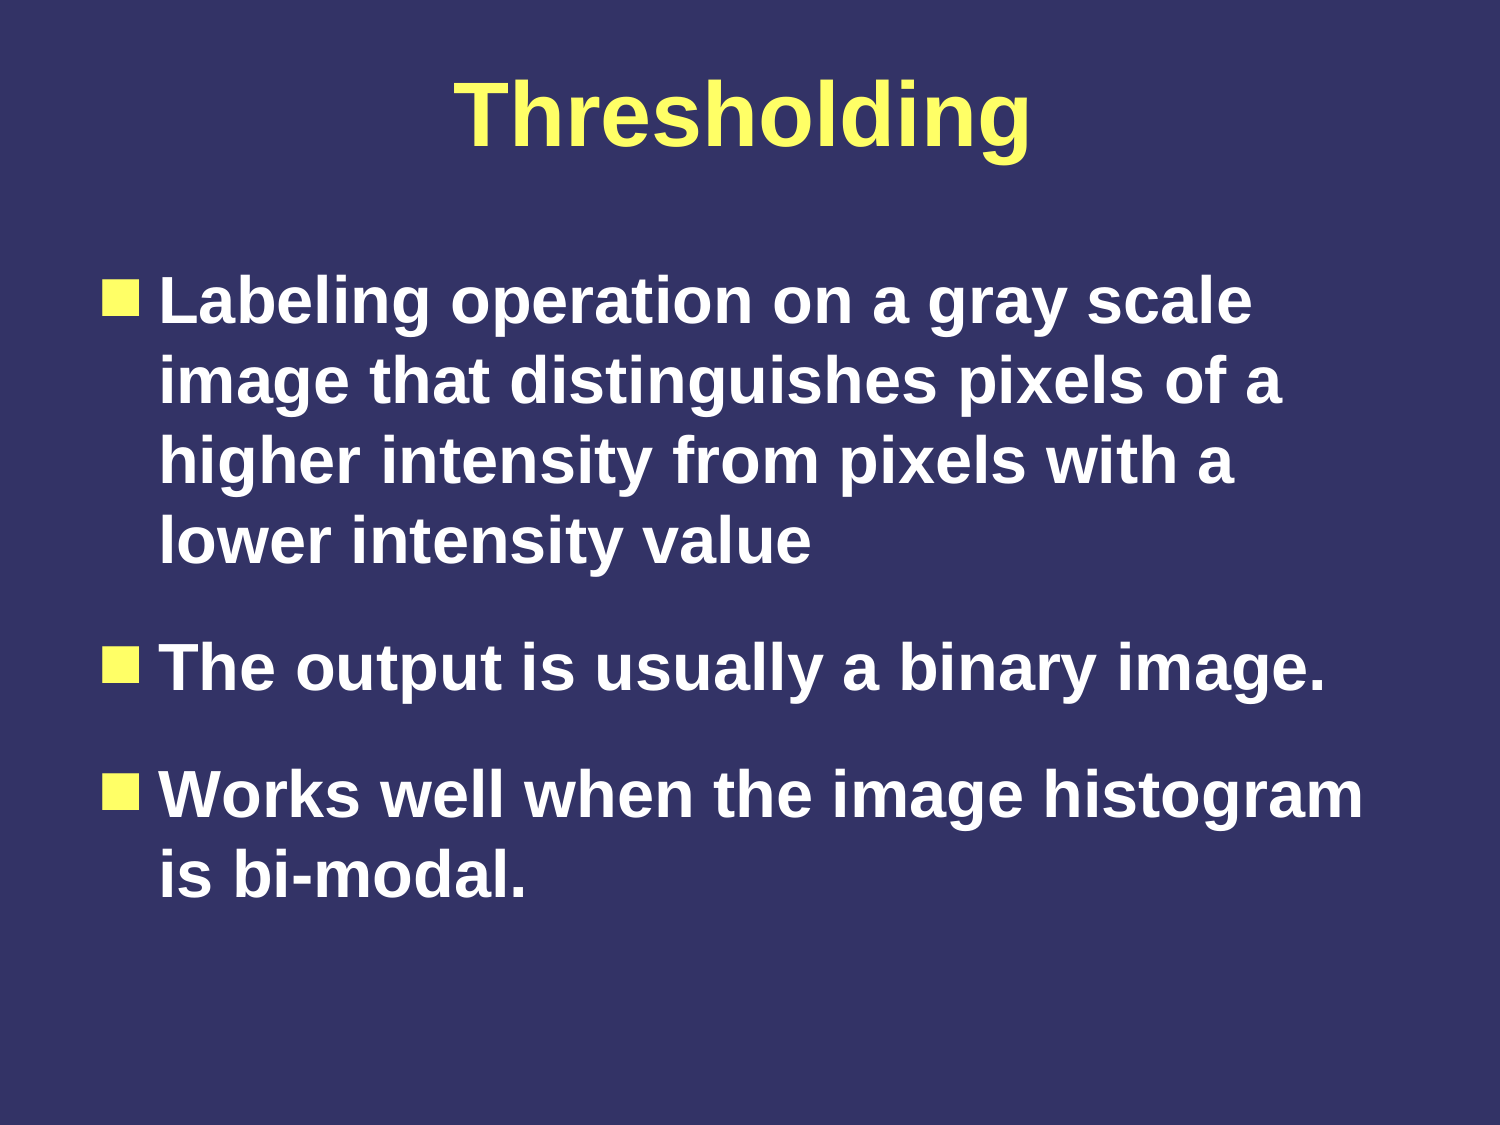

# Thresholding
Labeling operation on a gray scale image that distinguishes pixels of a higher intensity from pixels with a lower intensity value
The output is usually a binary image.
Works well when the image histogram is bi-modal.